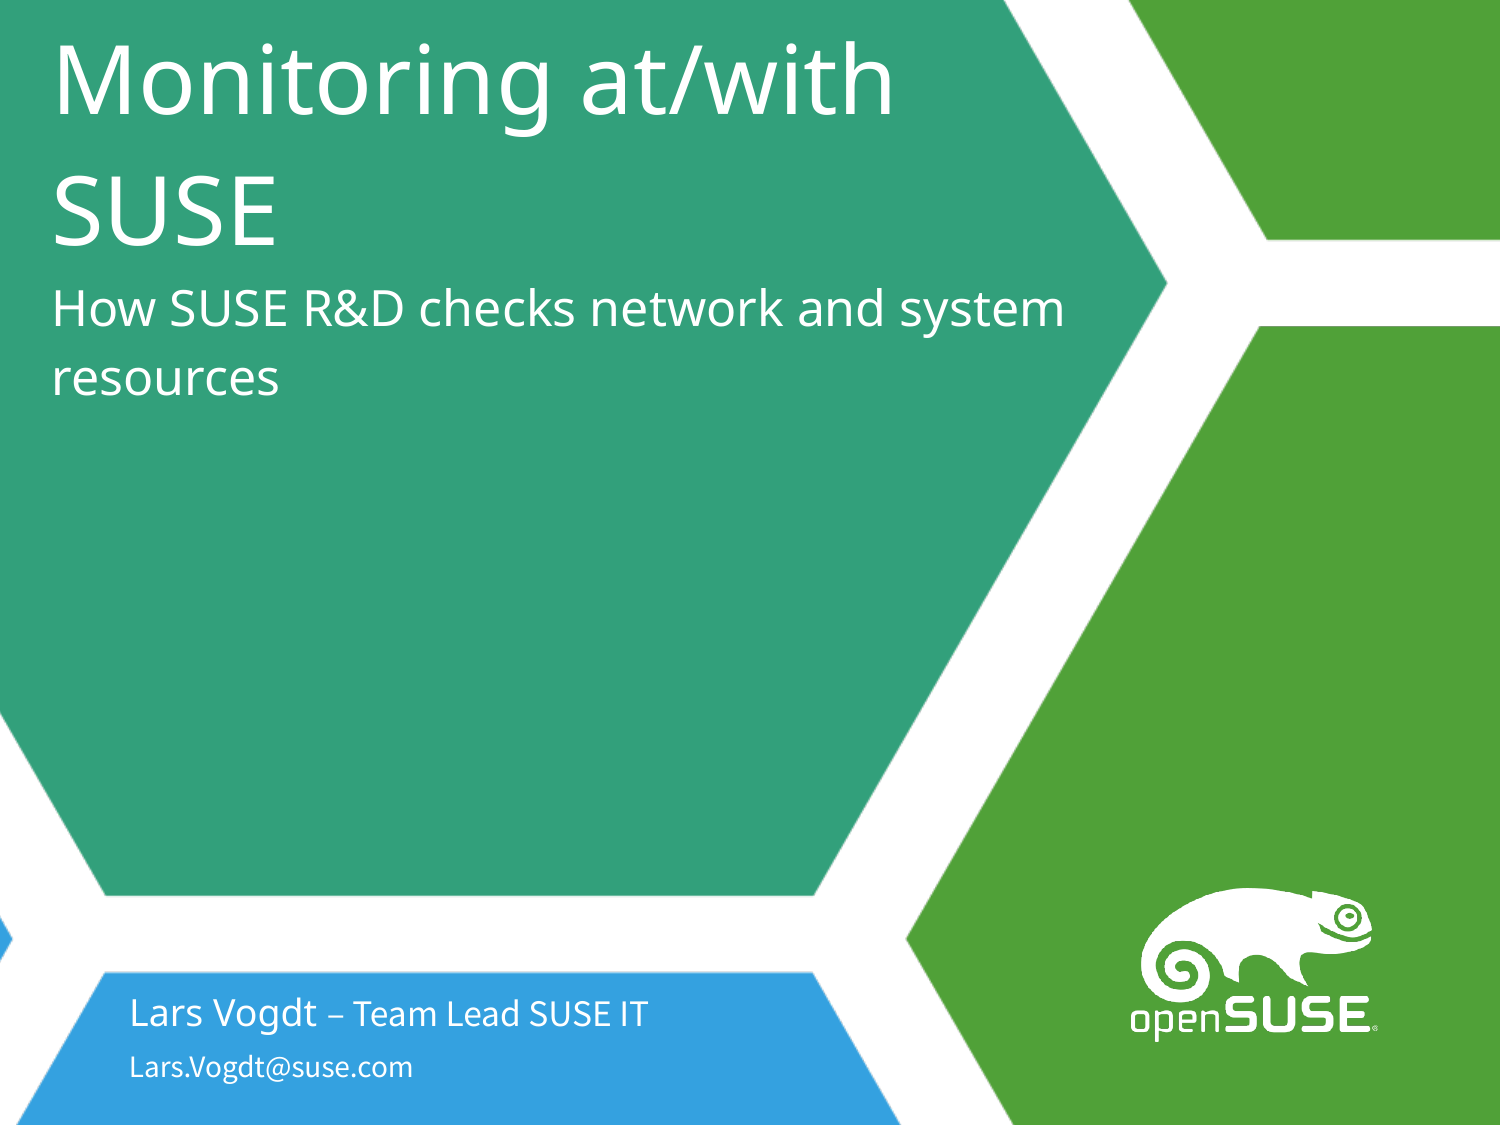

# Monitoring at/with SUSE How SUSE R&D checks network and system resources
Lars Vogdt – Team Lead SUSE IT
Lars.Vogdt@suse.com